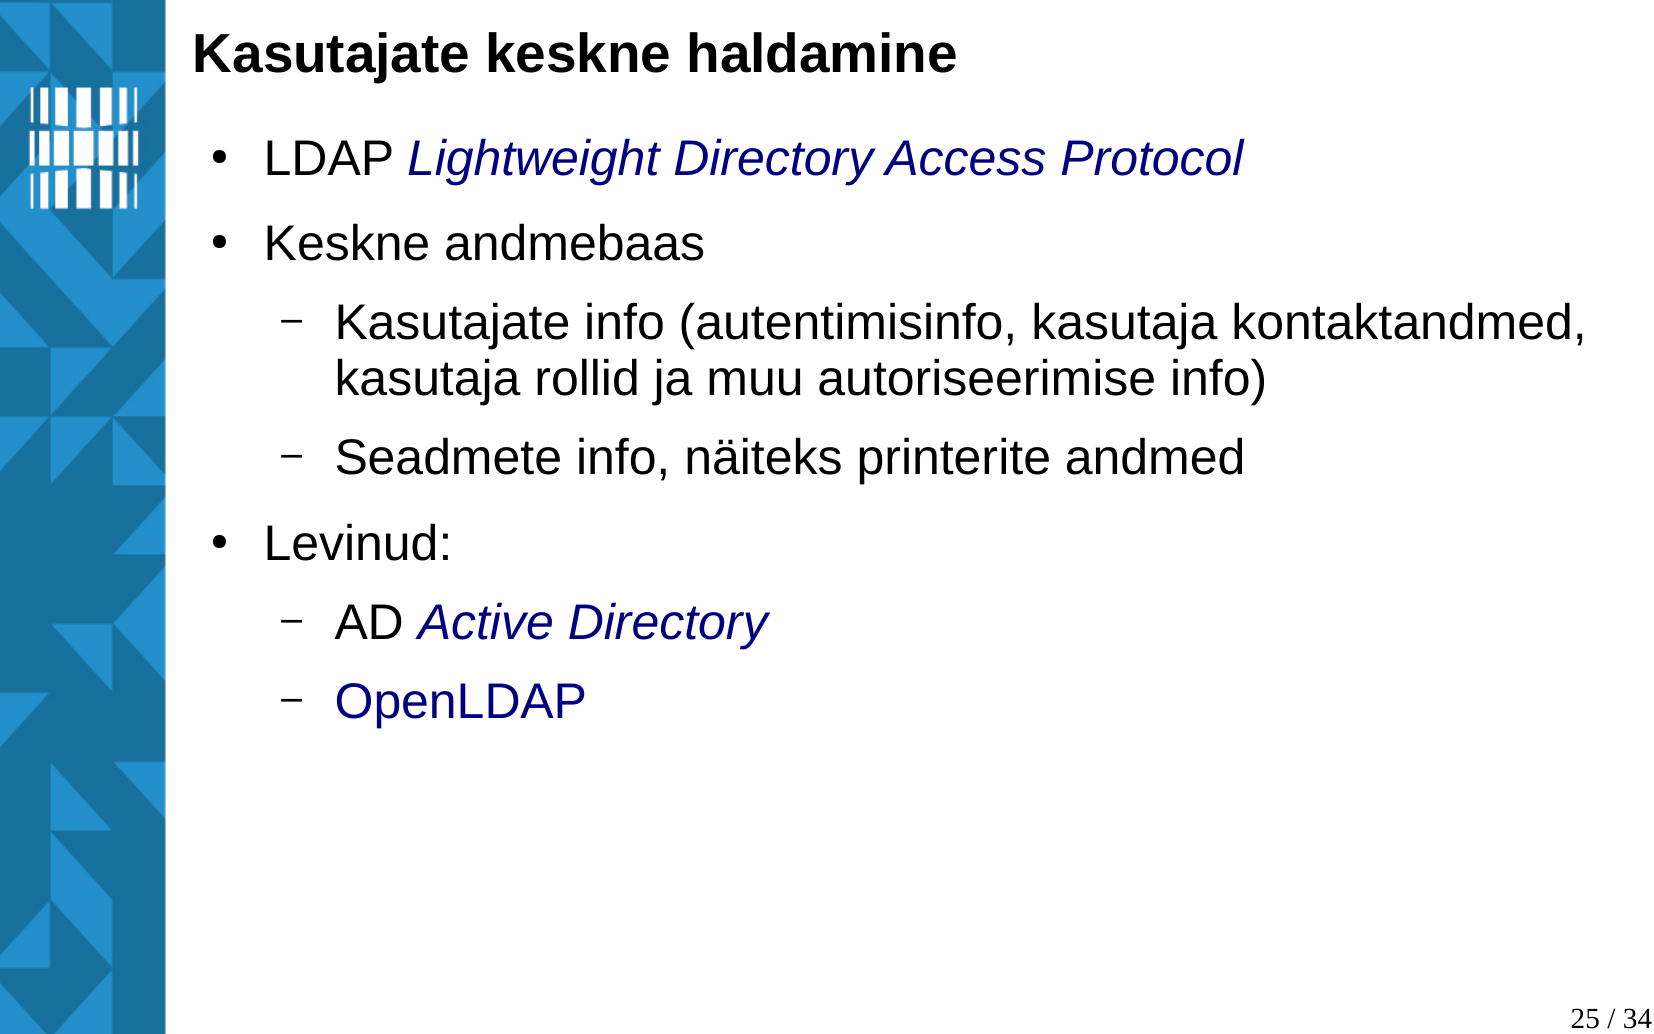

# Kasutajate keskne haldamine
LDAP Lightweight Directory Access Protocol
Keskne andmebaas
Kasutajate info (autentimisinfo, kasutaja kontaktandmed, kasutaja rollid ja muu autoriseerimise info)
Seadmete info, näiteks printerite andmed
Levinud:
AD Active Directory
OpenLDAP
25